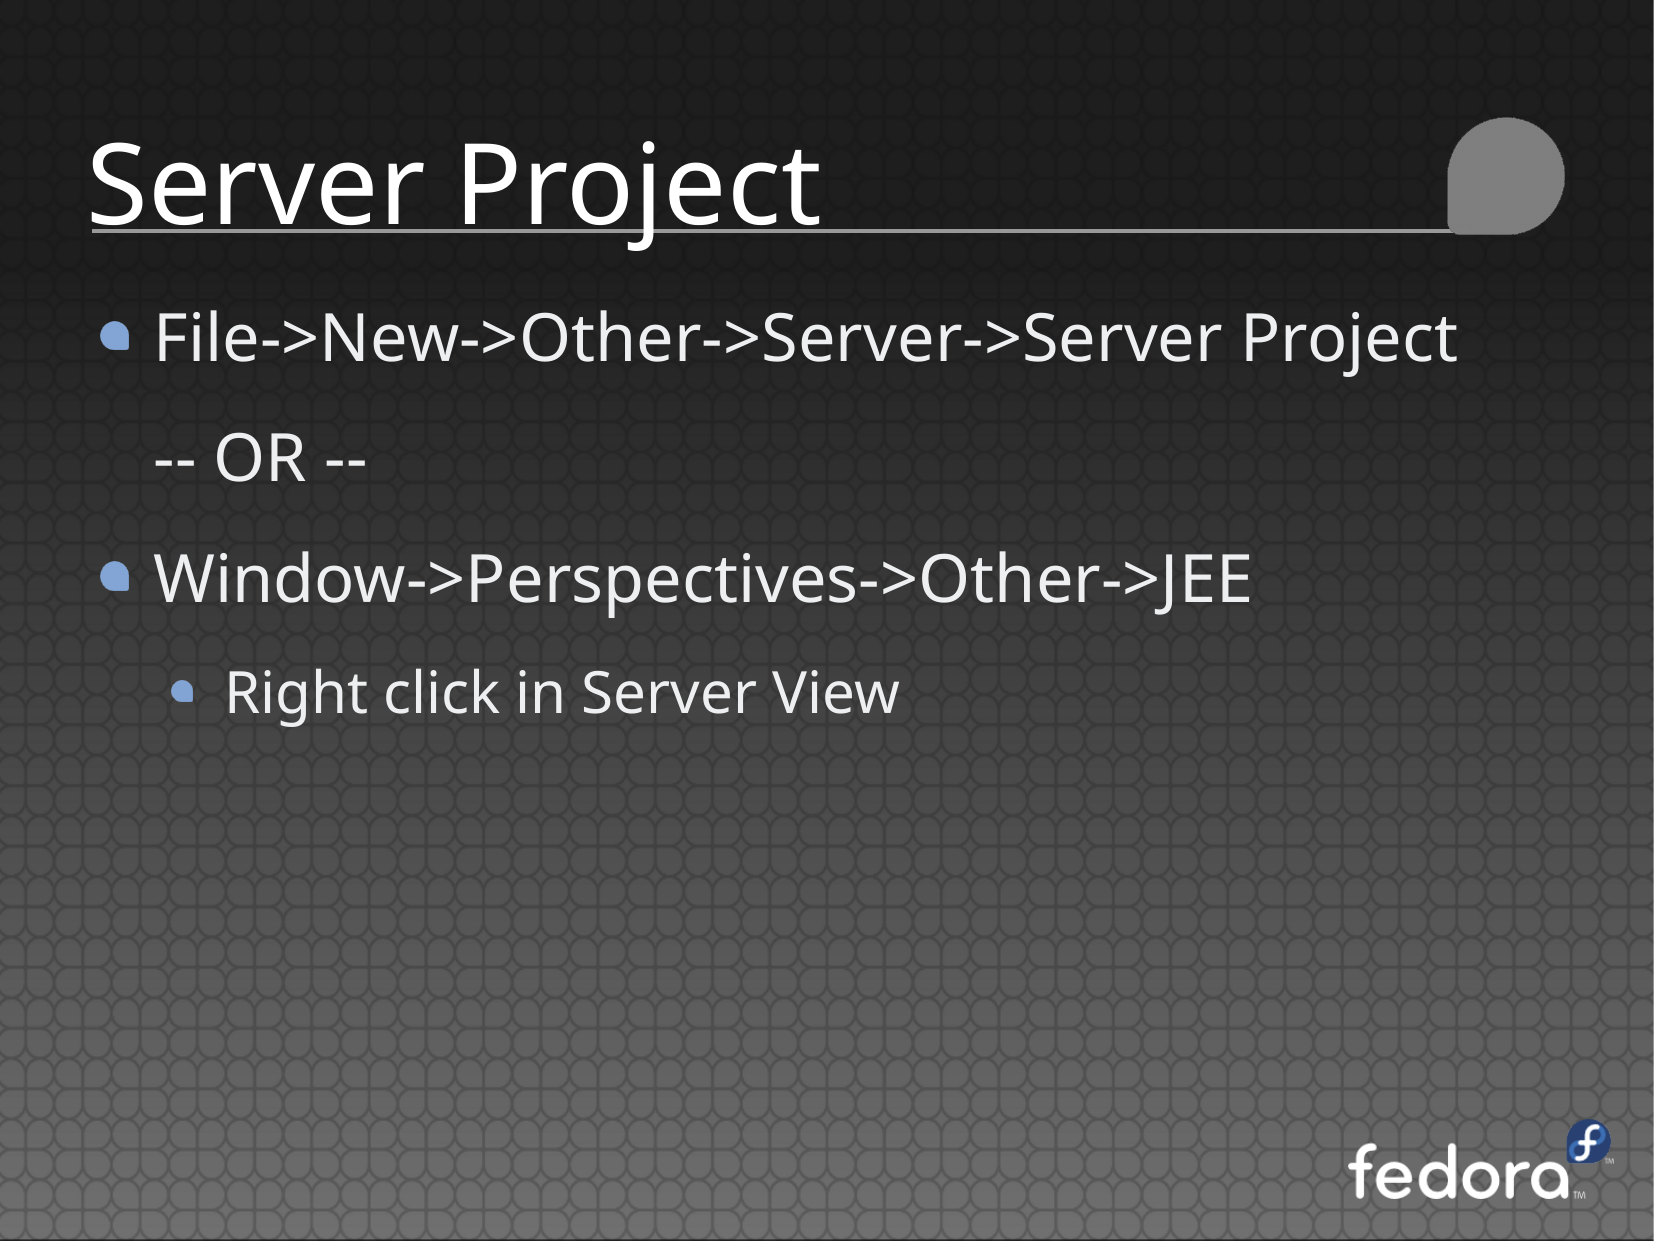

# Server Project
File->New->Other->Server->Server Project
-- OR --
Window->Perspectives->Other->JEE
Right click in Server View